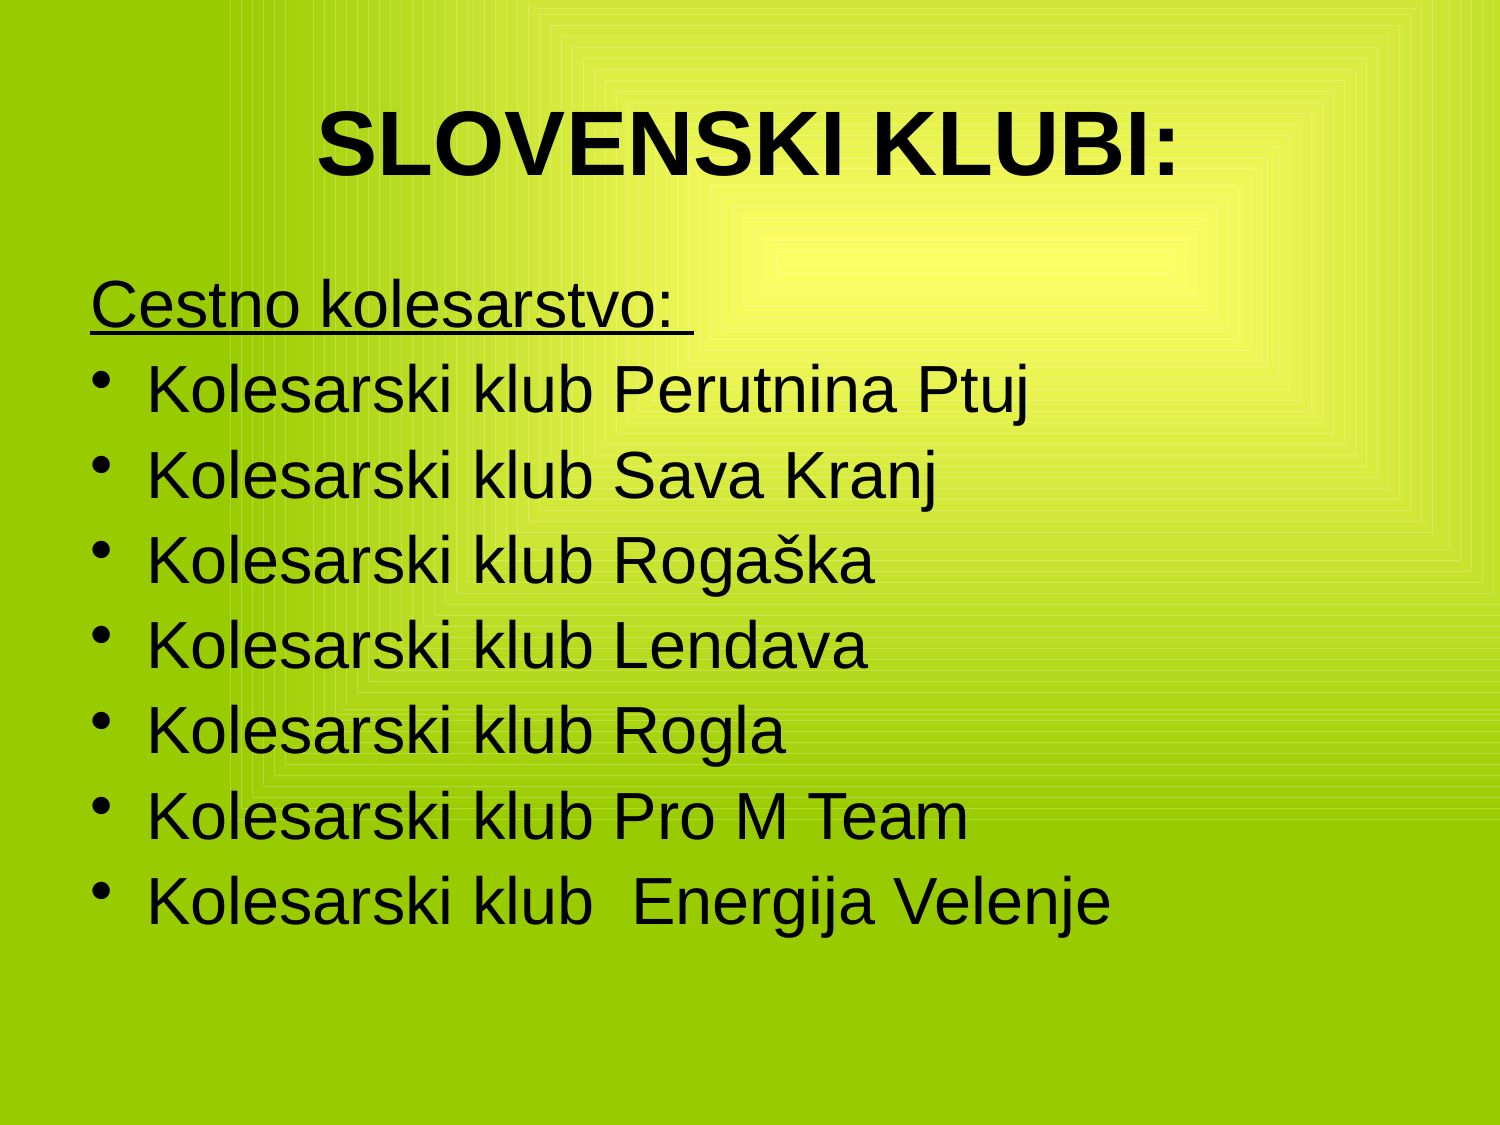

# SLOVENSKI KLUBI:
Cestno kolesarstvo:
Kolesarski klub Perutnina Ptuj
Kolesarski klub Sava Kranj
Kolesarski klub Rogaška
Kolesarski klub Lendava
Kolesarski klub Rogla
Kolesarski klub Pro M Team
Kolesarski klub Energija Velenje